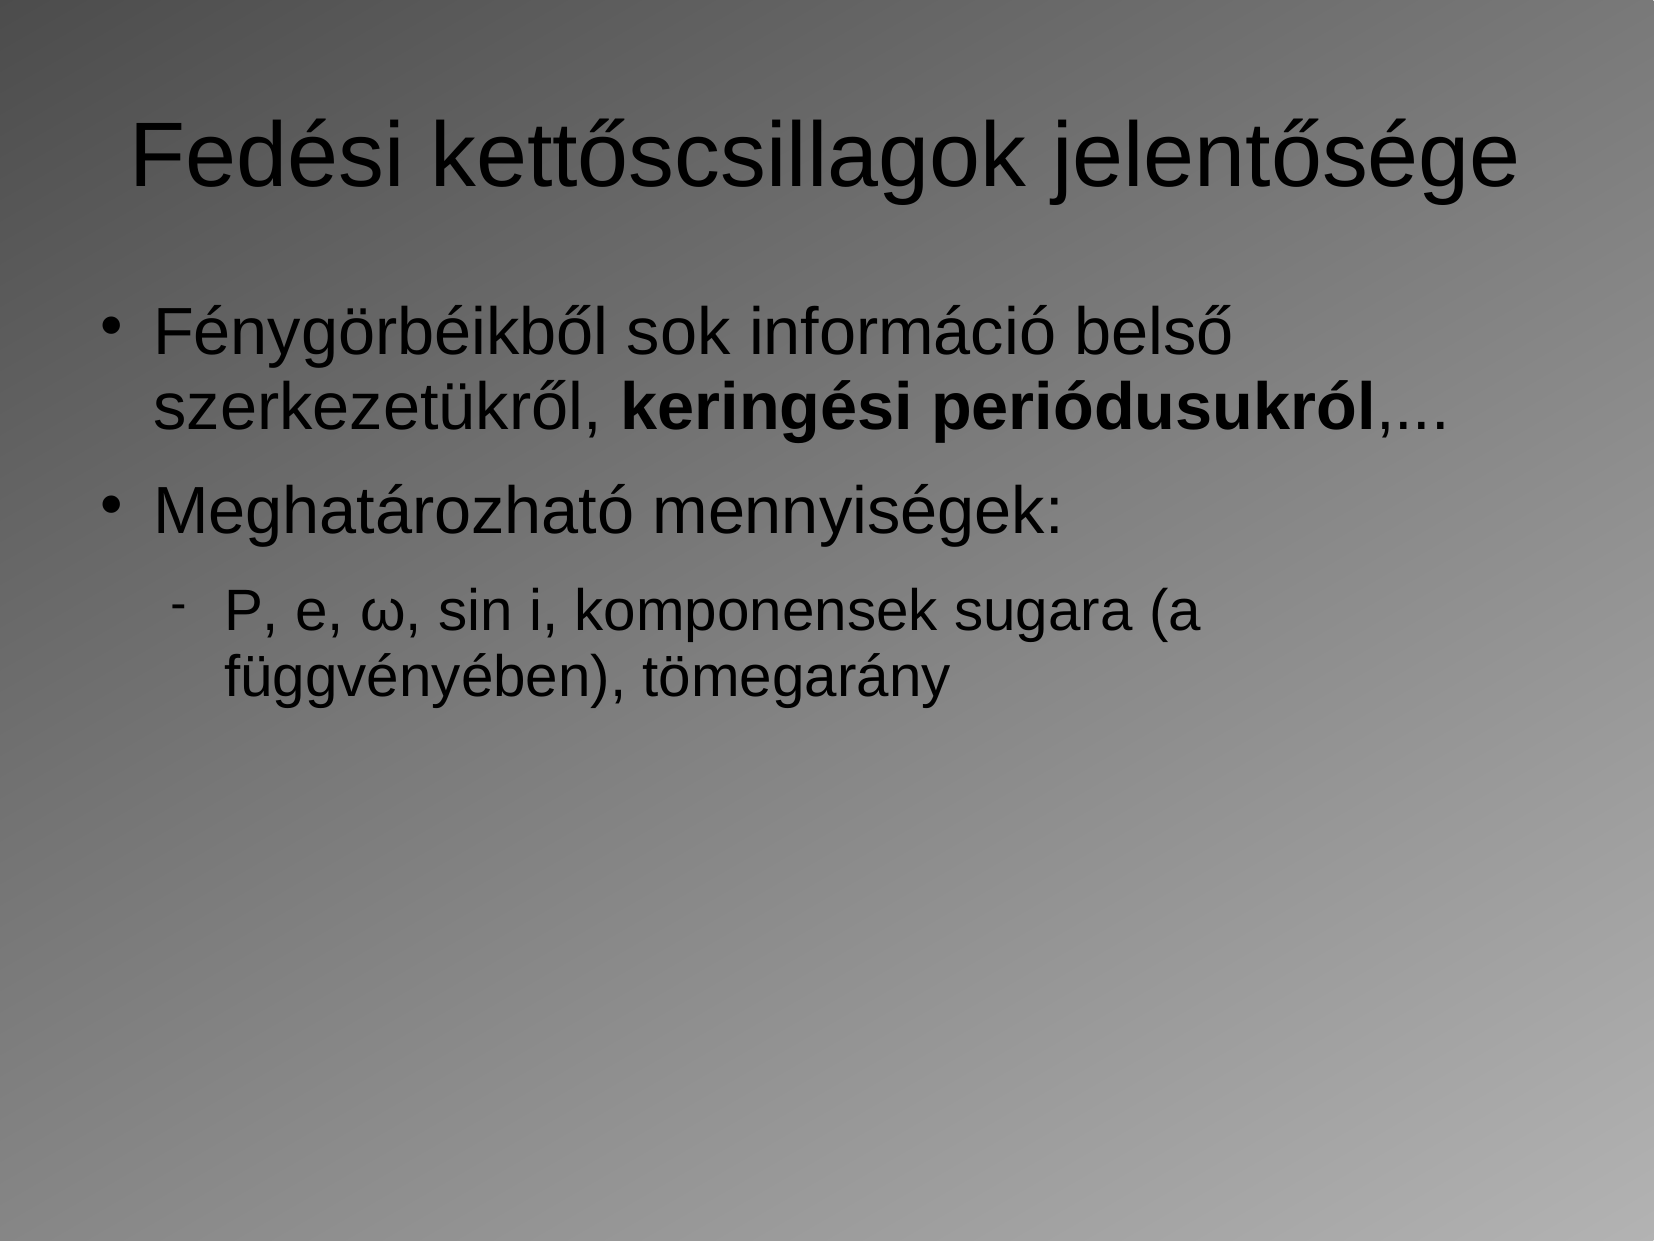

# Fedési kettőscsillagok jelentősége
Fénygörbéikből sok információ belső szerkezetükről, keringési periódusukról,...
Meghatározható mennyiségek:
P, e, ω, sin i, komponensek sugara (a függvényében), tömegarány